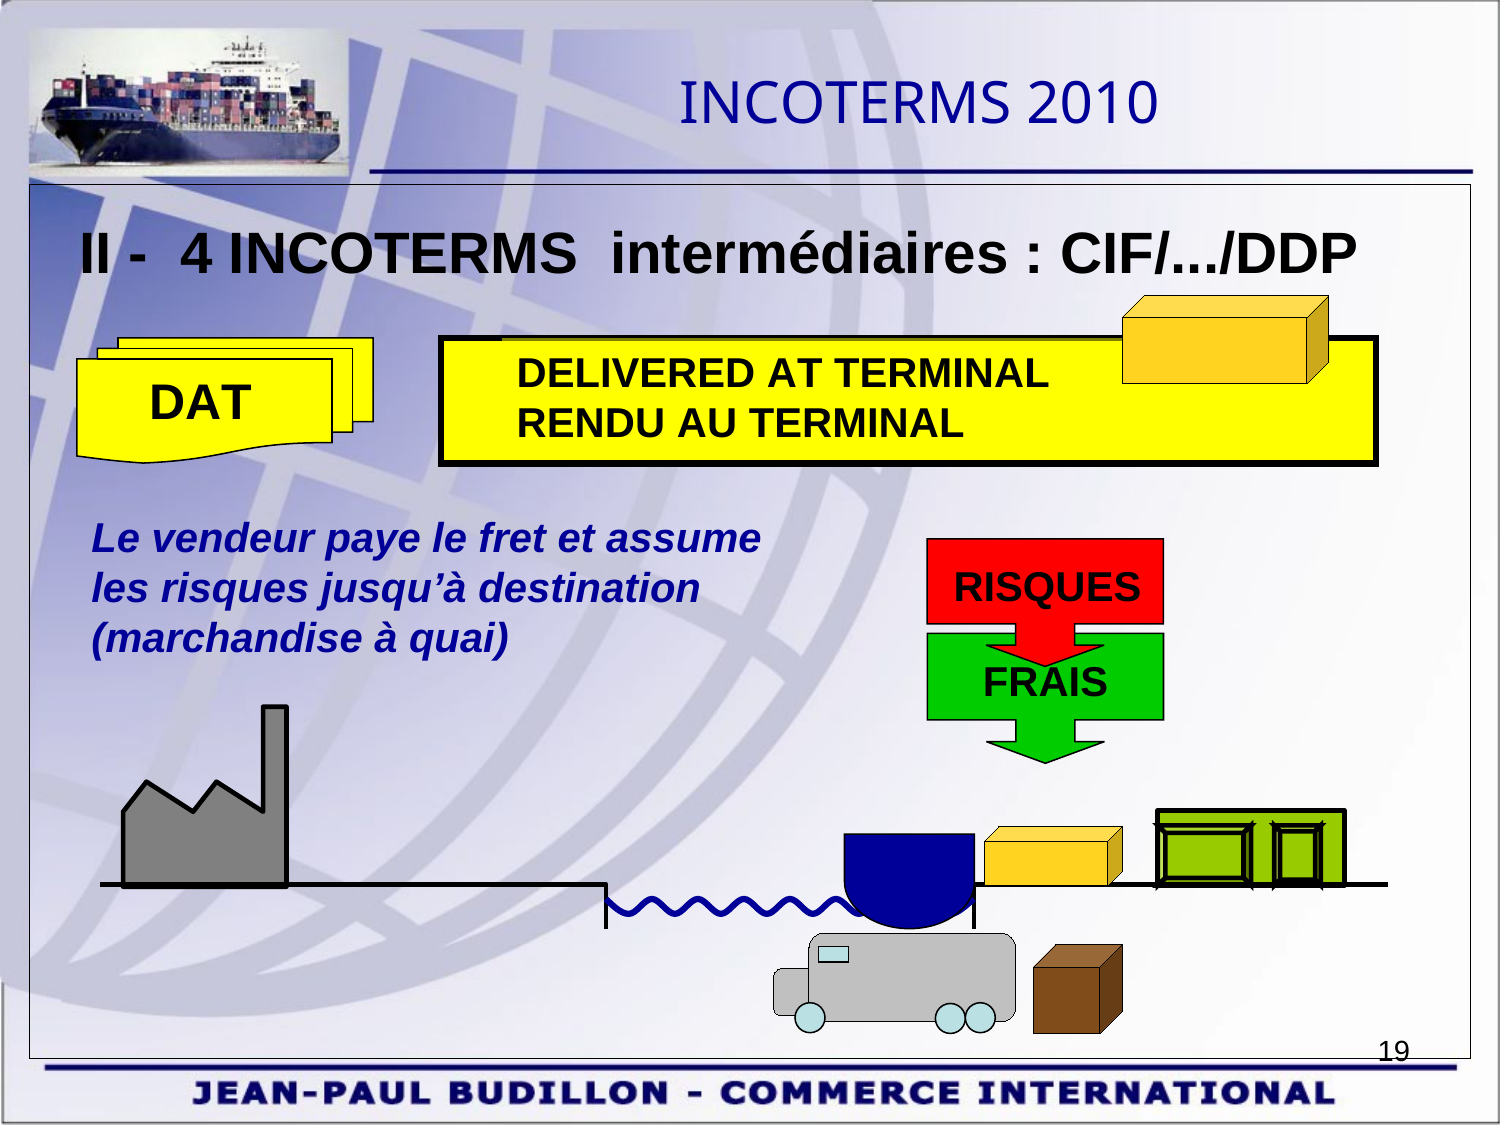

# INCOTERMS 2010
II - 4 INCOTERMS  intermédiaires : CIF/.../DDP
DELIVERED AT TERMINAL
RENDU AU TERMINAL
DAT
Le vendeur paye le fret et assume les risques jusqu’à destination
(marchandise à quai)
RISQUES
FRAIS
19